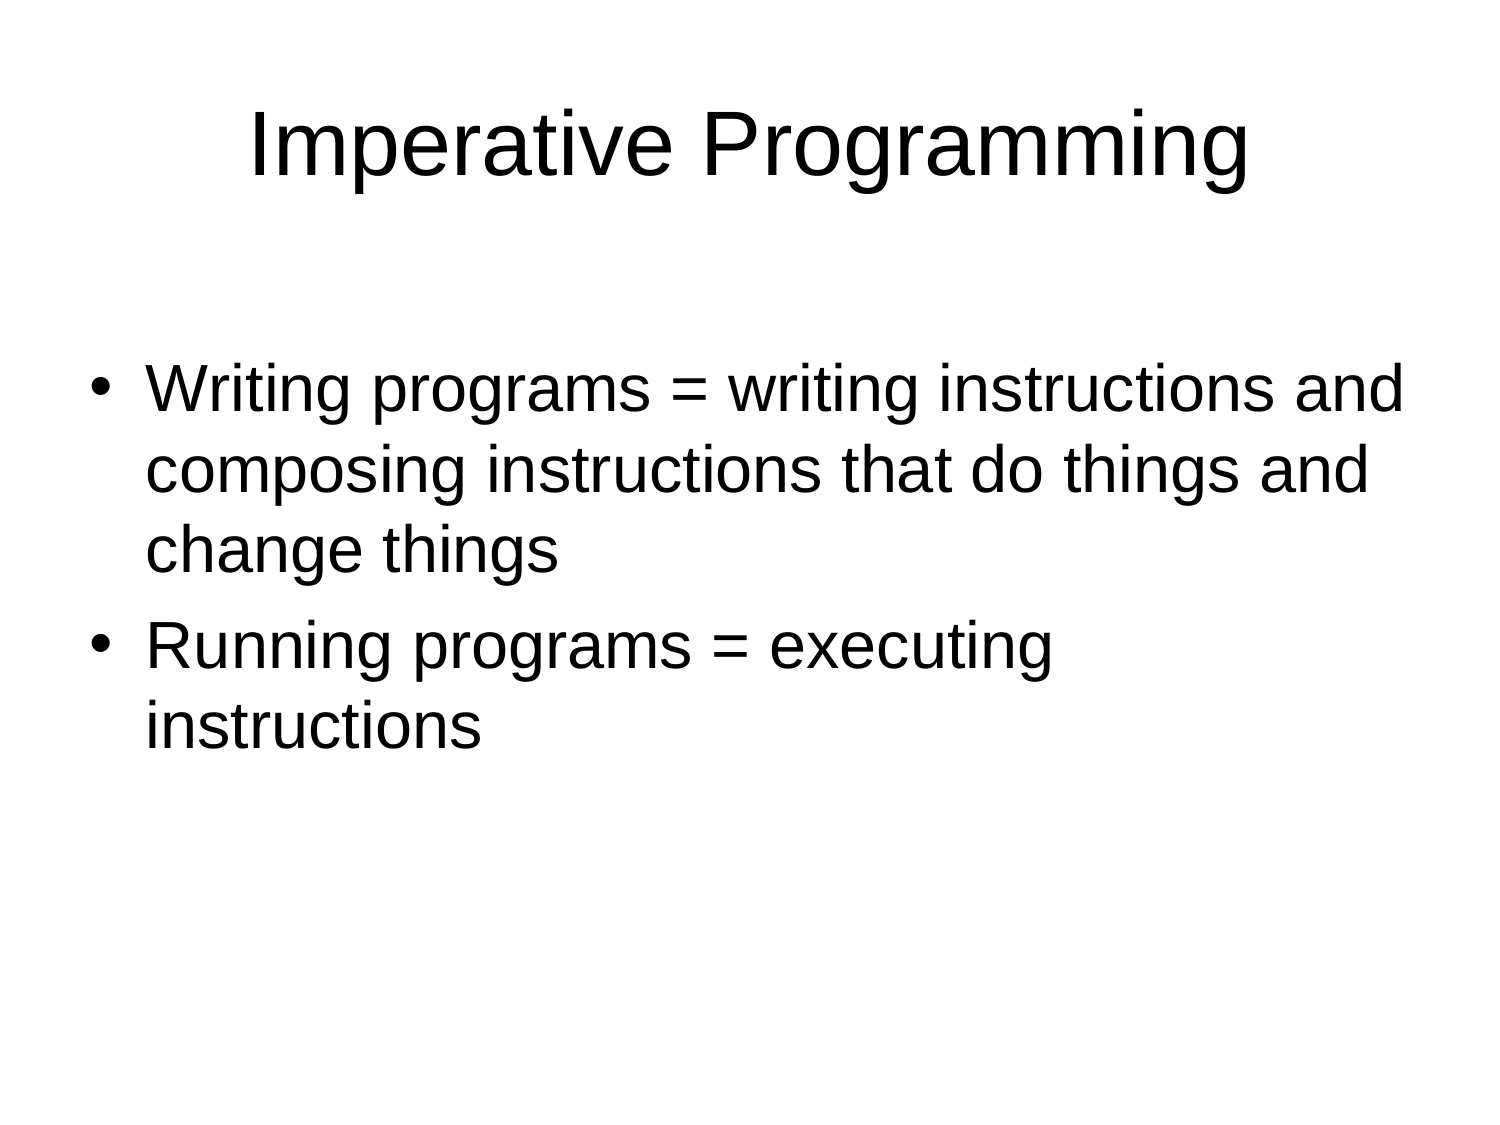

# Imperative Programming
Writing programs = writing instructions and composing instructions that do things and change things
Running programs = executing instructions